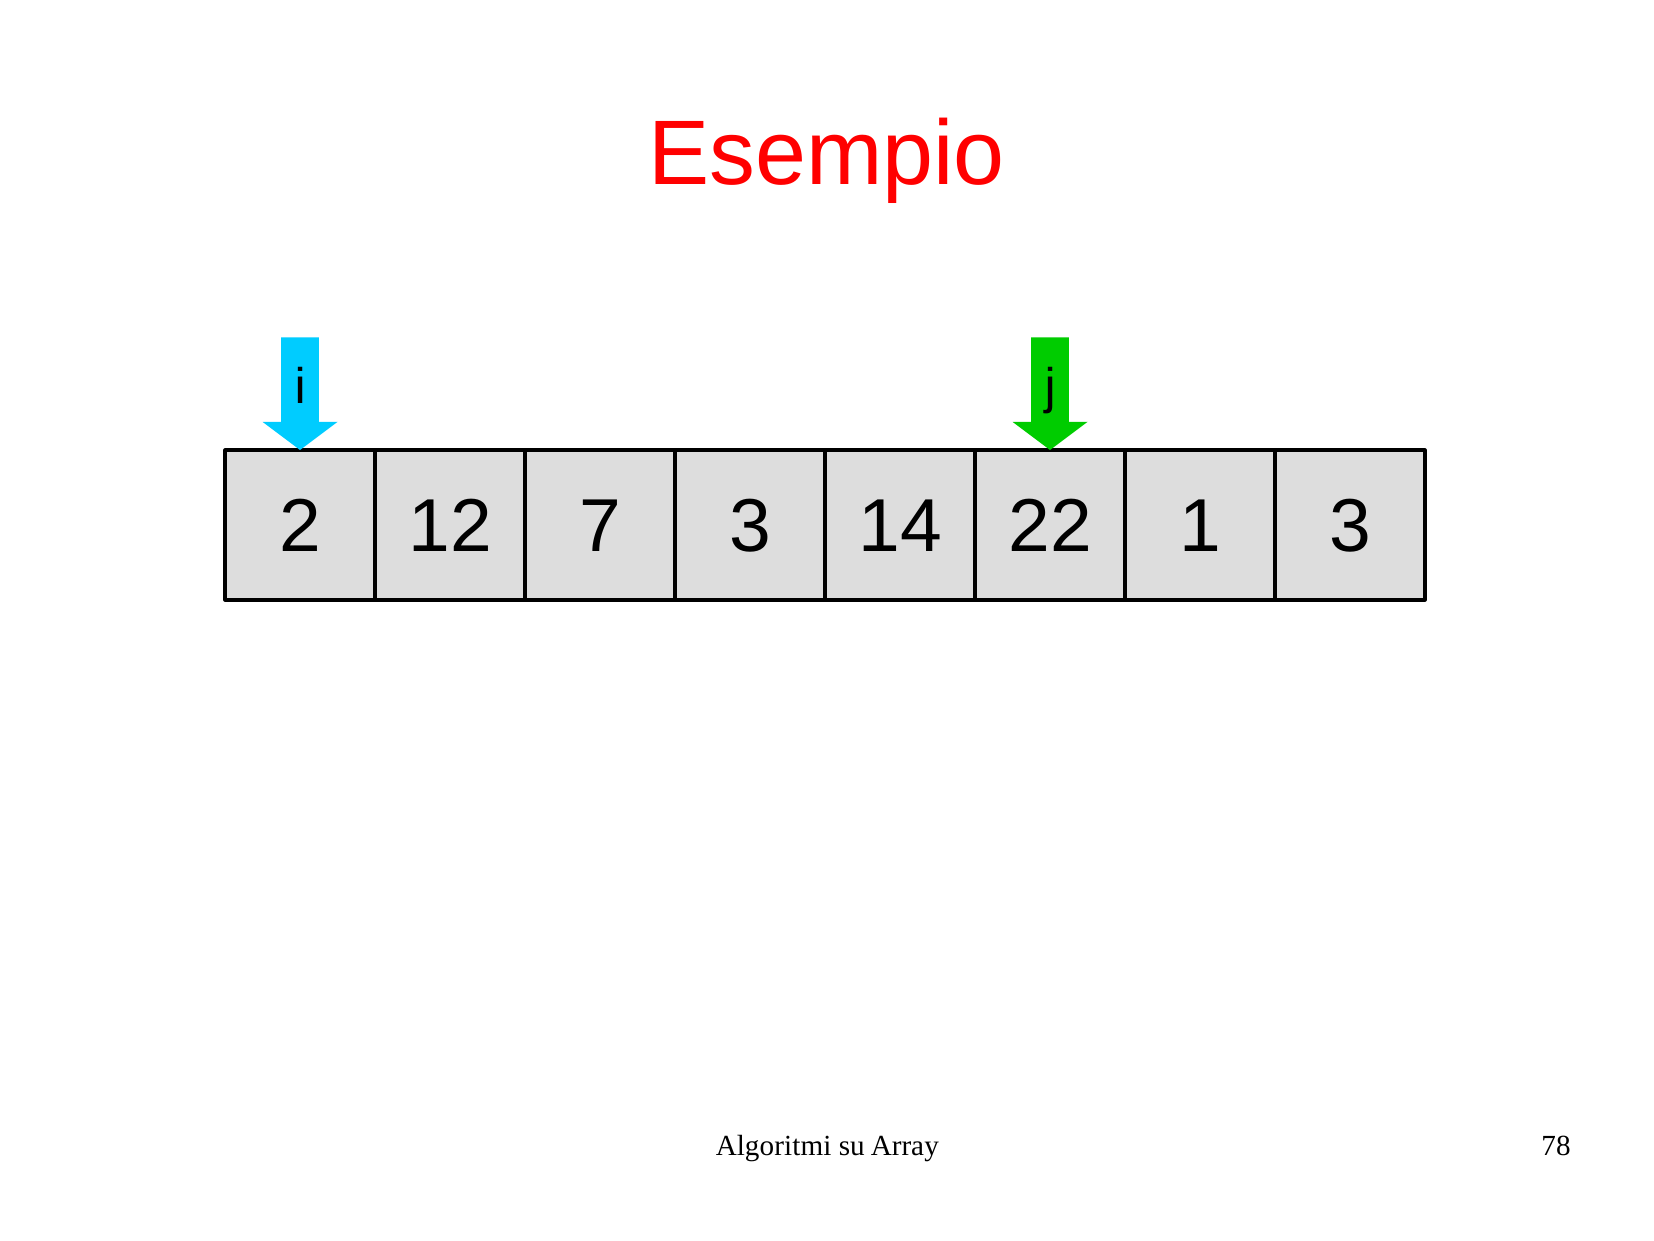

# Esempio
i
j
2
12
7
3
14
22
1
3
Algoritmi su Array
78